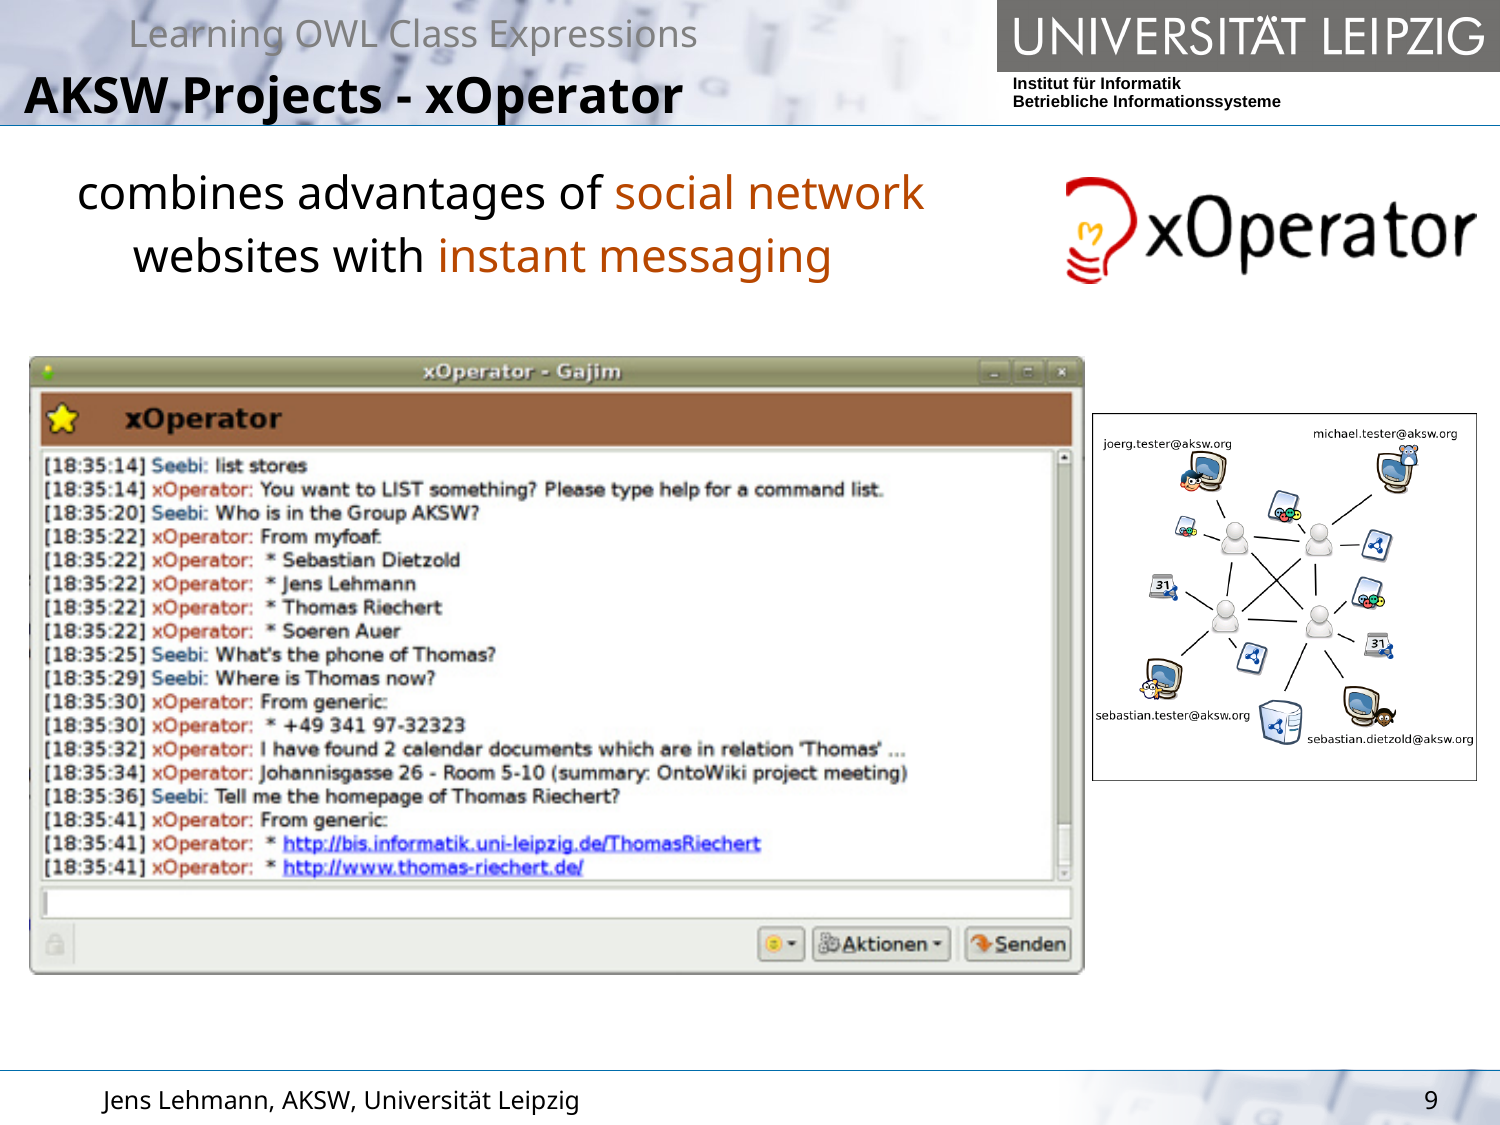

# AKSW Projects - xOperator
combines advantages of social network websites with instant messaging
Jens Lehmann, AKSW, Universität Leipzig
9